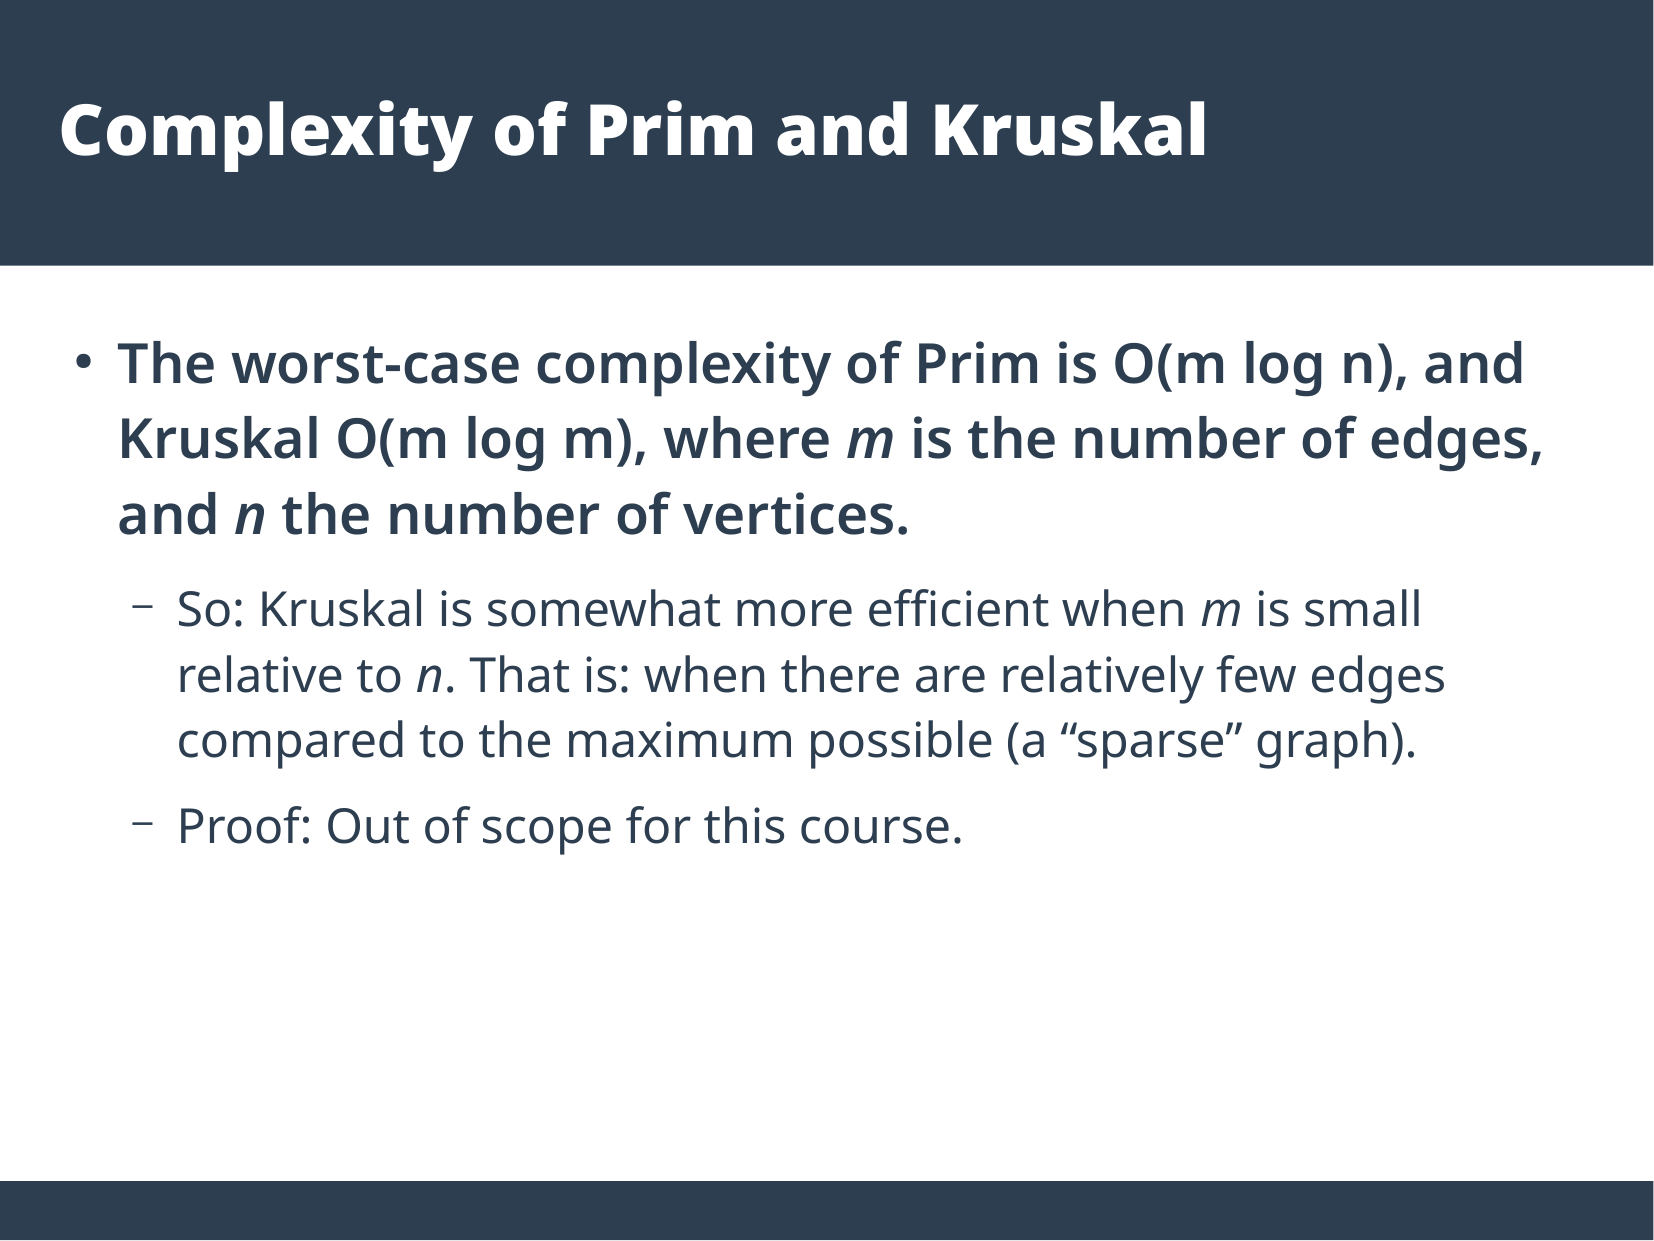

# Complexity of Prim and Kruskal
The worst-case complexity of Prim is O(m log n), and Kruskal O(m log m), where m is the number of edges, and n the number of vertices.
So: Kruskal is somewhat more efficient when m is small relative to n. That is: when there are relatively few edges compared to the maximum possible (a “sparse” graph).
Proof: Out of scope for this course.